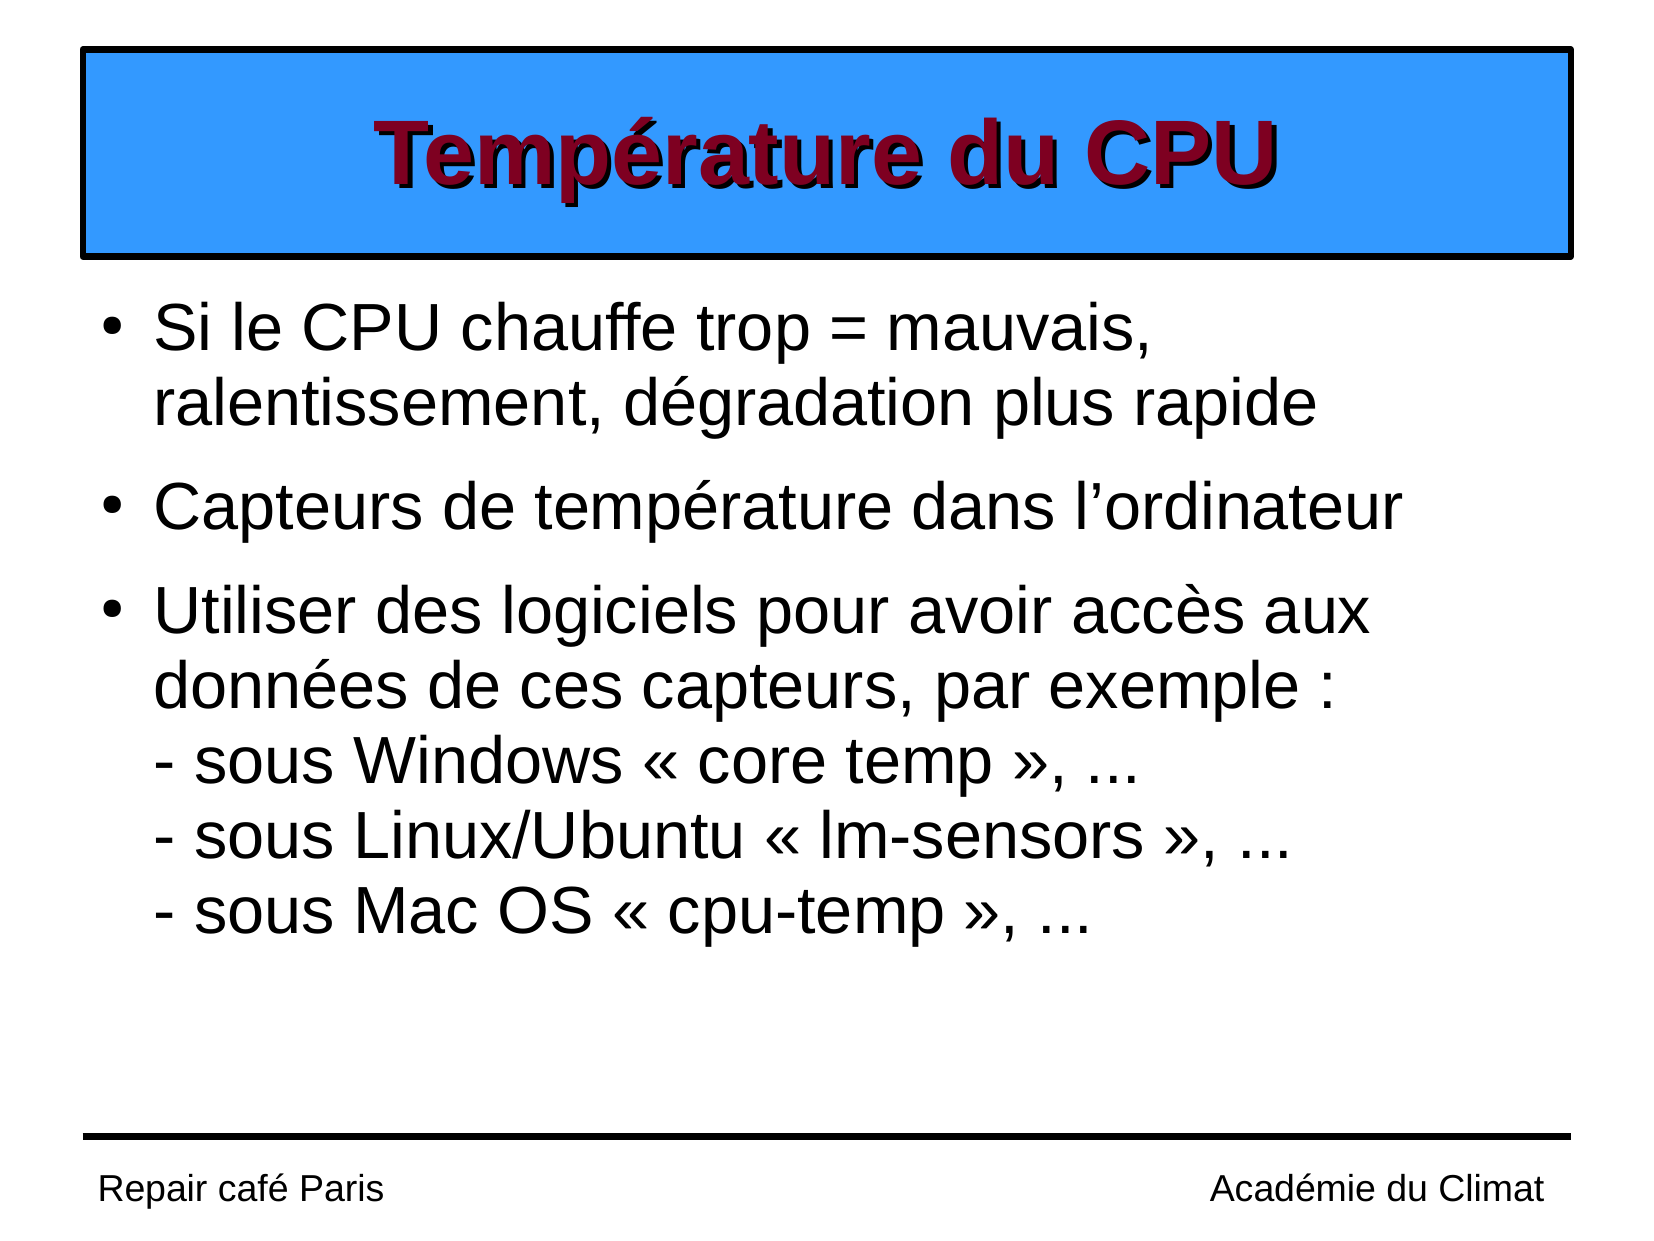

# Température du CPU
Si le CPU chauffe trop = mauvais, ralentissement, dégradation plus rapide
Capteurs de température dans l’ordinateur
Utiliser des logiciels pour avoir accès aux données de ces capteurs, par exemple :
- sous Windows « core temp », ...
- sous Linux/Ubuntu « lm-sensors », ...
- sous Mac OS « cpu-temp », ...
Repair café Paris	Académie du Climat